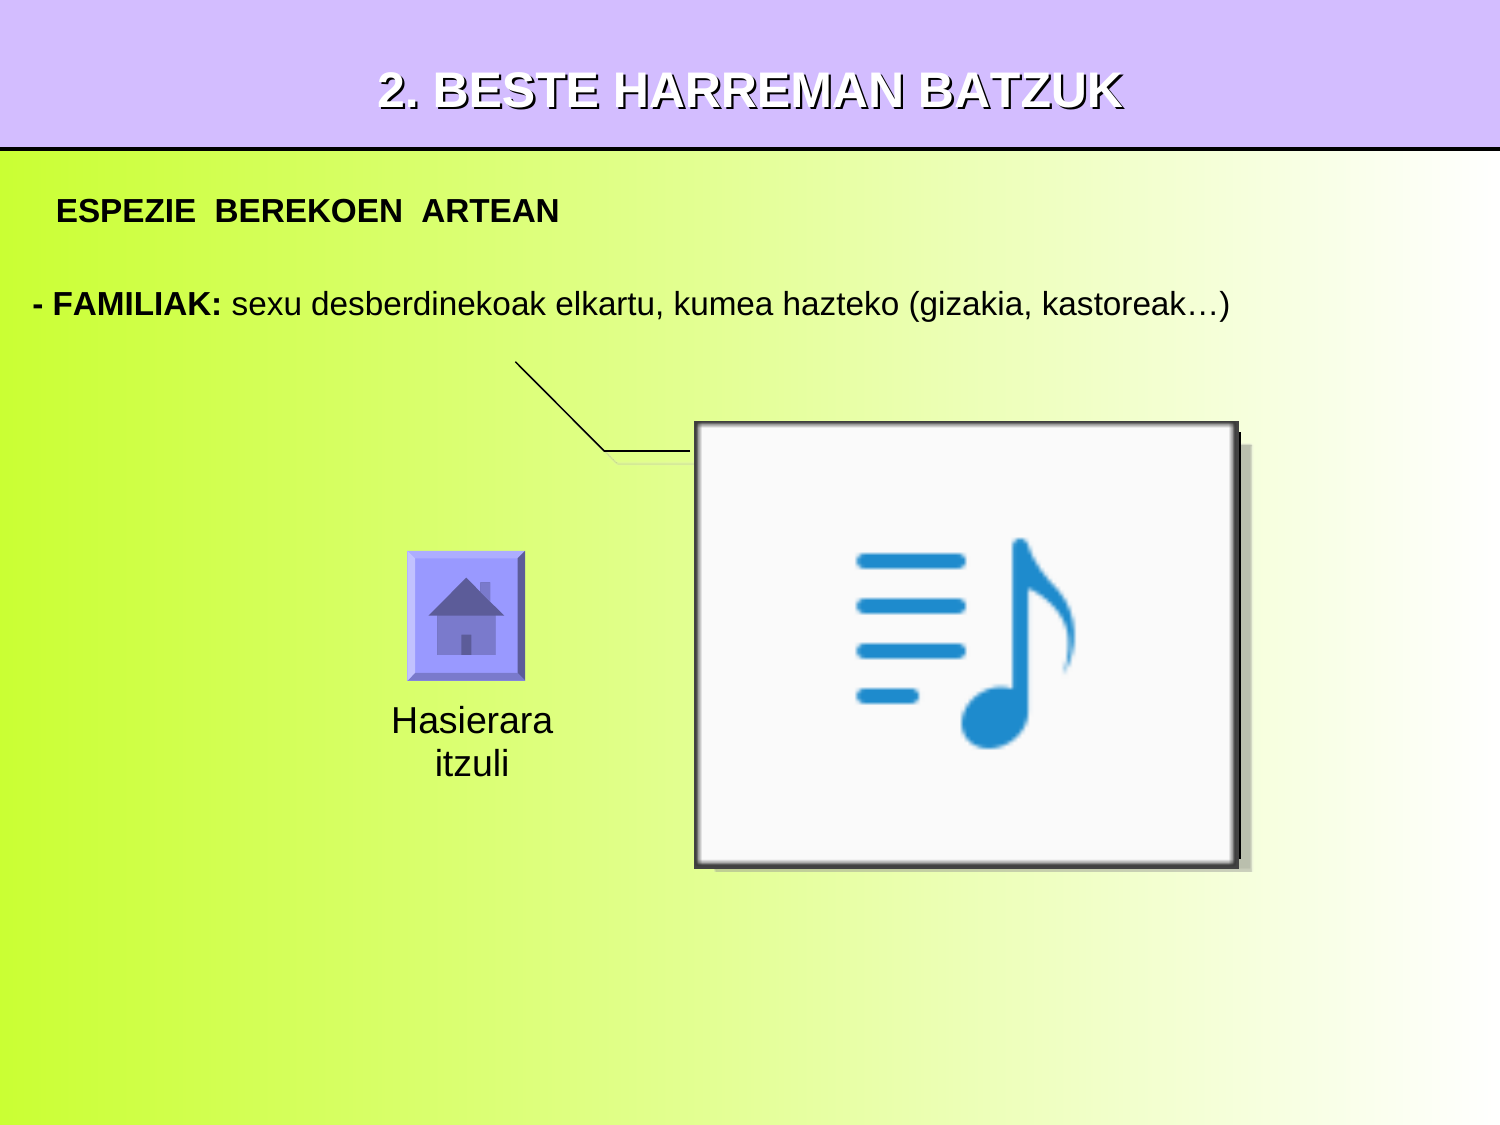

2. BESTE HARREMAN BATZUK
ESPEZIE BEREKOEN ARTEAN
- FAMILIAK: sexu desberdinekoak elkartu, kumea hazteko (gizakia, kastoreak…)
Hasierara
itzuli